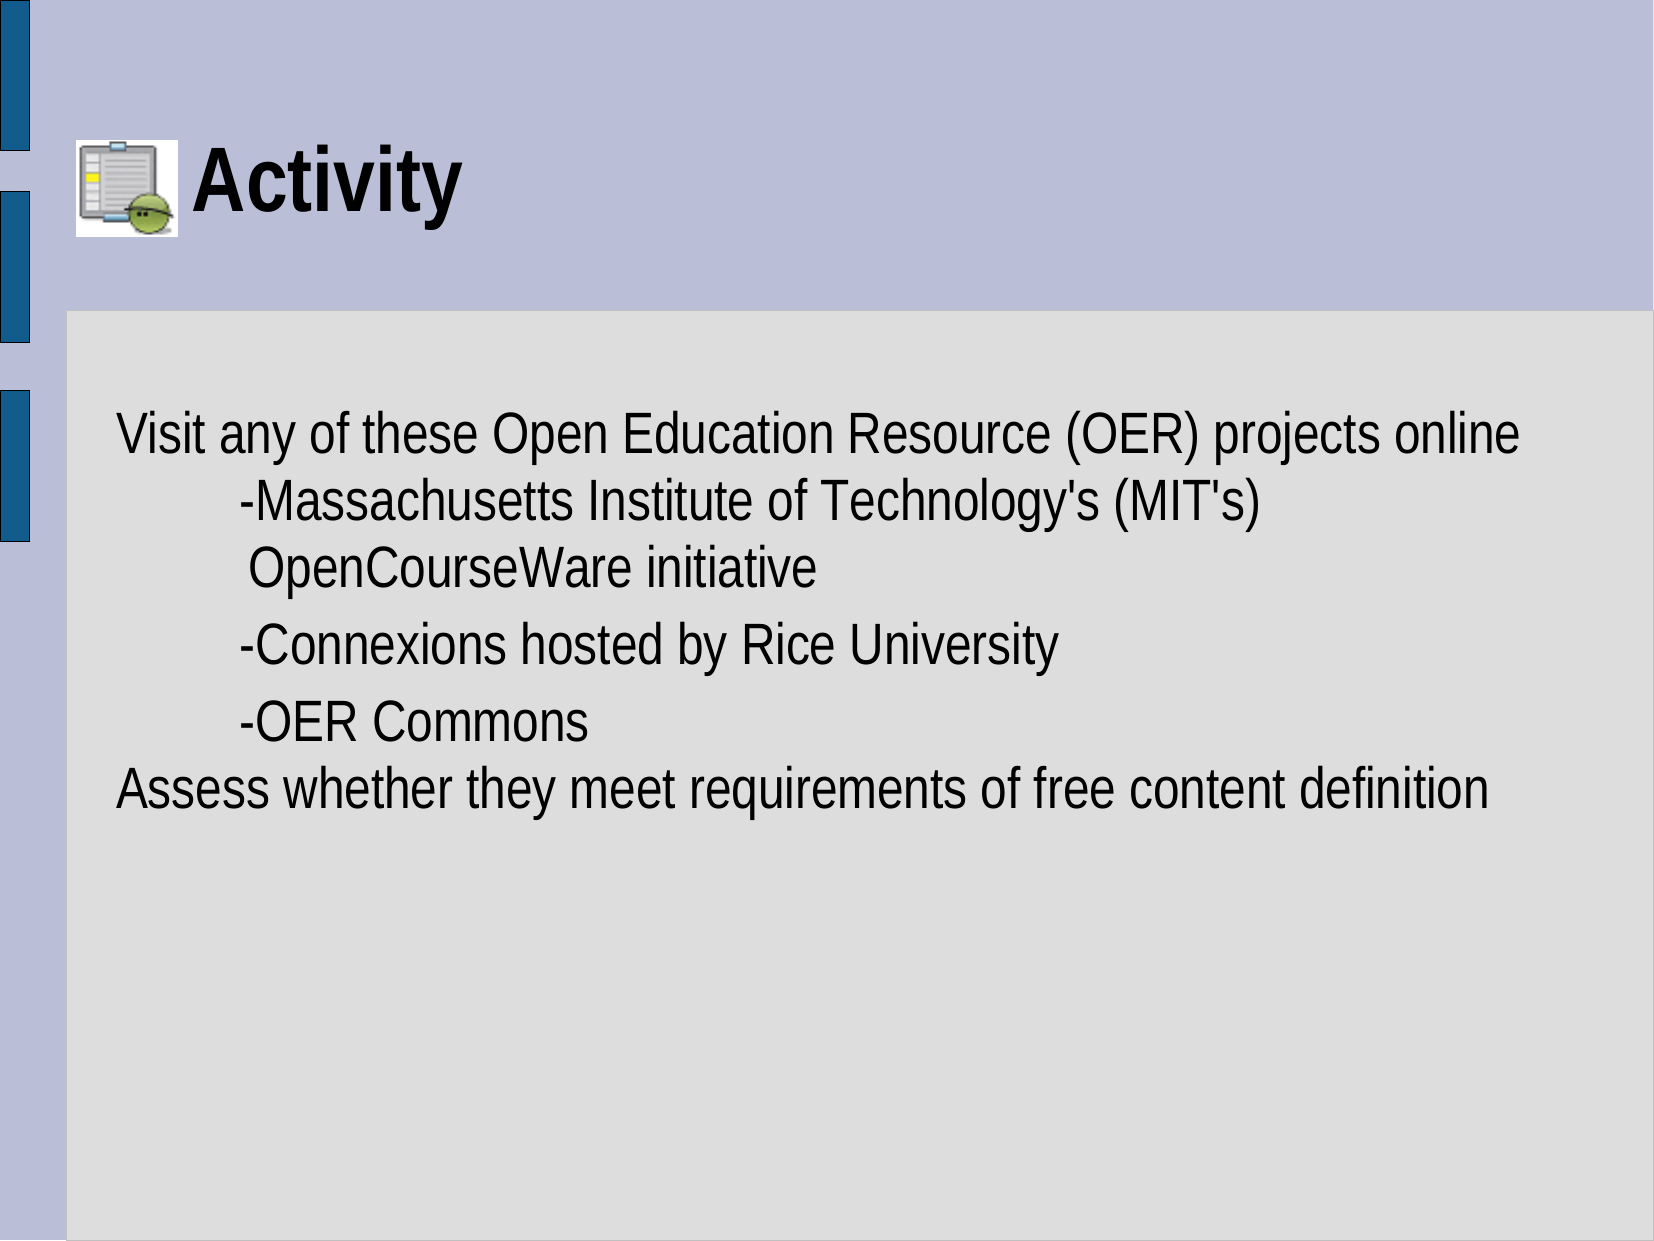

Activity
 Visit any of these Open Education Resource (OER) projects online
		-Massachusetts Institute of Technology's (MIT's) OpenCourseWare initiative
		-Connexions hosted by Rice University
		-OER Commons
 Assess whether they meet requirements of free content definition